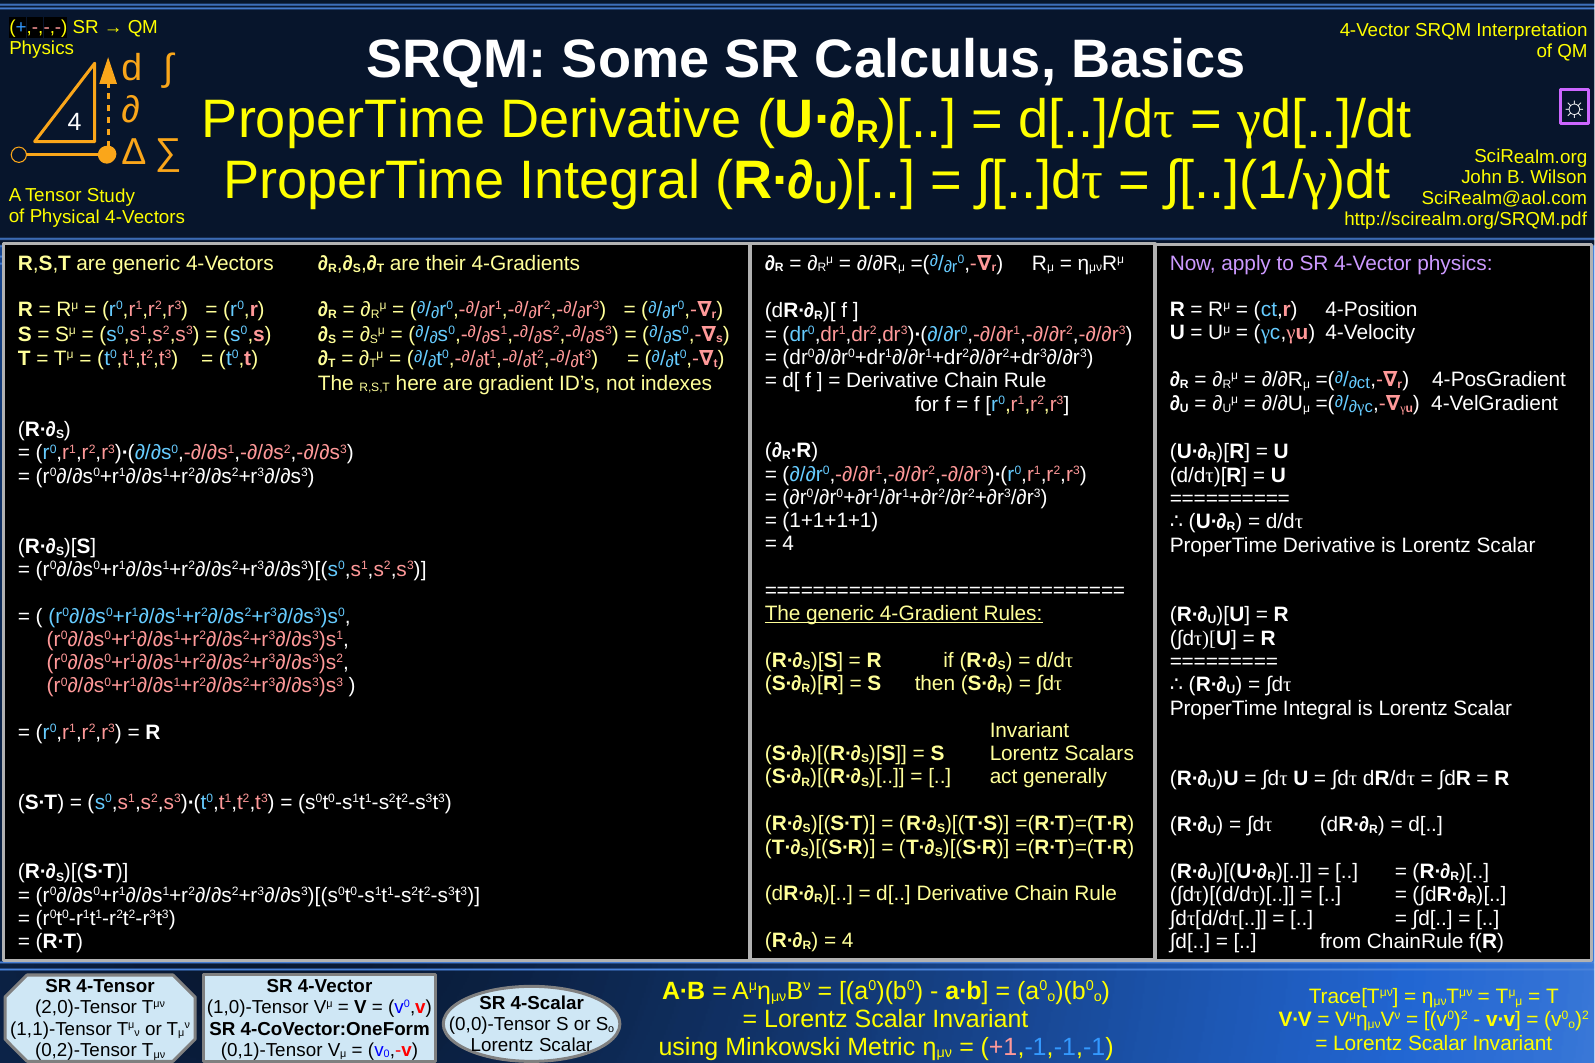

# SRQM: Some SR Calculus, Basics ProperTime Derivative (U∙∂R)[..] = d[..]/dτ = γd[..]/dt ProperTime Integral (R∙∂U)[..] = ∫[..]dτ = ∫[..](1/γ)dt
(+,-,-,-) SR → QM
Physics
A Tensor Study
of Physical 4-Vectors
4-Vector SRQM Interpretation
of QM
SciRealm.org
John B. Wilson
SciRealm@aol.com
http://scirealm.org/SRQM.pdf
d ∫
∂
Δ ∑
4
☼
R,S,T are generic 4-Vectors	∂R,∂S,∂T are their 4-Gradients
R = Rμ = (r0,r1,r2,r3) = (r0,r)	∂R = ∂Rμ = (∂/∂r0,-∂/∂r1,-∂/∂r2,-∂/∂r3) = (∂/∂r0,-∇r)
S = Sμ = (s0,s1,s2,s3) = (s0,s)	∂S = ∂Sμ = (∂/∂s0,-∂/∂s1,-∂/∂s2,-∂/∂s3) = (∂/∂s0,-∇s)
T = Tμ = (t0,t1,t2,t3) = (t0,t)	∂T = ∂Tμ = (∂/∂t0,-∂/∂t1,-∂/∂t2,-∂/∂t3) = (∂/∂t0,-∇t)
				The R,S,T here are gradient ID’s, not indexes
(R∙∂S)
= (r0,r1,r2,r3)∙(∂/∂s0,-∂/∂s1,-∂/∂s2,-∂/∂s3)
= (r0∂/∂s0+r1∂/∂s1+r2∂/∂s2+r3∂/∂s3)
(R∙∂S)[S]
= (r0∂/∂s0+r1∂/∂s1+r2∂/∂s2+r3∂/∂s3)[(s0,s1,s2,s3)]
= ( (r0∂/∂s0+r1∂/∂s1+r2∂/∂s2+r3∂/∂s3)s0,
 (r0∂/∂s0+r1∂/∂s1+r2∂/∂s2+r3∂/∂s3)s1,
 (r0∂/∂s0+r1∂/∂s1+r2∂/∂s2+r3∂/∂s3)s2,
 (r0∂/∂s0+r1∂/∂s1+r2∂/∂s2+r3∂/∂s3)s3 )
= (r0,r1,r2,r3) = R
(S∙T) = (s0,s1,s2,s3)∙(t0,t1,t2,t3) = (s0t0-s1t1-s2t2-s3t3)
(R∙∂S)[(S∙T)]
= (r0∂/∂s0+r1∂/∂s1+r2∂/∂s2+r3∂/∂s3)[(s0t0-s1t1-s2t2-s3t3)]
= (r0t0-r1t1-r2t2-r3t3)
= (R∙T)
∂R = ∂Rμ = ∂/∂Rμ =(∂/∂r0,-∇r) Rμ = ημνRμ
(dR∙∂R)[ f ]
= (dr0,dr1,dr2,dr3)∙(∂/∂r0,-∂/∂r1,-∂/∂r2,-∂/∂r3)
= (dr0∂/∂r0+dr1∂/∂r1+dr2∂/∂r2+dr3∂/∂r3)
= d[ f ] = Derivative Chain Rule
		for f = f [r0,r1,r2,r3]
(∂R∙R)
= (∂/∂r0,-∂/∂r1,-∂/∂r2,-∂/∂r3)∙(r0,r1,r2,r3)
= (∂r0/∂r0+∂r1/∂r1+∂r2/∂r2+∂r3/∂r3)
= (1+1+1+1)
= 4
==============================
The generic 4-Gradient Rules:
(R∙∂S)[S] = R	 if (R∙∂S) = d/dτ
(S∙∂R)[R] = S	then (S∙∂R) = ∫dτ
			Invariant
(S∙∂R)[(R∙∂S)[S]] = S	Lorentz Scalars
(S∙∂R)[(R∙∂S)[..]] = [..]	act generally
(R∙∂S)[(S∙T)] = (R∙∂S)[(T∙S)] =(R∙T)=(T∙R)
(T∙∂S)[(S∙R)] = (T∙∂S)[(S∙R)] =(R∙T)=(T∙R)
(dR∙∂R)[..] = d[..] Derivative Chain Rule
(R∙∂R) = 4
Now, apply to SR 4-Vector physics:
R = Rμ = (ct,r)	 4-Position
U = Uμ = (γc,γu)	 4-Velocity
∂R = ∂Rμ = ∂/∂Rμ =(∂/∂ct,-∇r) 4-PosGradient
∂U = ∂Uμ = ∂/∂Uμ =(∂/∂γc,-∇γu) 4-VelGradient
(U∙∂R)[R] = U
(d/dτ)[R] = U
==========
∴ (U∙∂R) = d/dτ
ProperTime Derivative is Lorentz Scalar
(R∙∂U)[U] = R
(∫dτ)[U] = R
=========
∴ (R∙∂U) = ∫dτ
ProperTime Integral is Lorentz Scalar
(R∙∂U)U = ∫dτ U = ∫dτ dR/dτ = ∫dR = R
(R∙∂U) = ∫dτ	(dR∙∂R) = d[..]
(R∙∂U)[(U∙∂R)[..]] = [..] 	= (R∙∂R)[..]
(∫dτ)[(d/dτ)[..]] = [..]	= (∫dR∙∂R)[..]
∫dτ[d/dτ[..]] = [..]		= ∫d[..] = [..]
∫d[..] = [..]	from ChainRule f(R)
A∙B = AμημνBν = [(a0)(b0) - a∙b] = (a0o)(b0o)
= Lorentz Scalar Invariant
using Minkowski Metric ημν = (+1,-1,-1,-1)
SR 4-Tensor
(2,0)-Tensor Tμν
(1,1)-Tensor Tμν or Tμν
(0,2)-Tensor Tμν
SR 4-Vector
(1,0)-Tensor Vμ = V = (v0,v)
SR 4-CoVector:OneForm
(0,1)-Tensor Vμ = (v0,-v)
Trace[Tμν] = ημνTμν = Tμμ = T
V∙V = VμημνVν = [(v0)2 - v∙v] = (v0o)2
= Lorentz Scalar Invariant
SR 4-Scalar
(0,0)-Tensor S or So
Lorentz Scalar